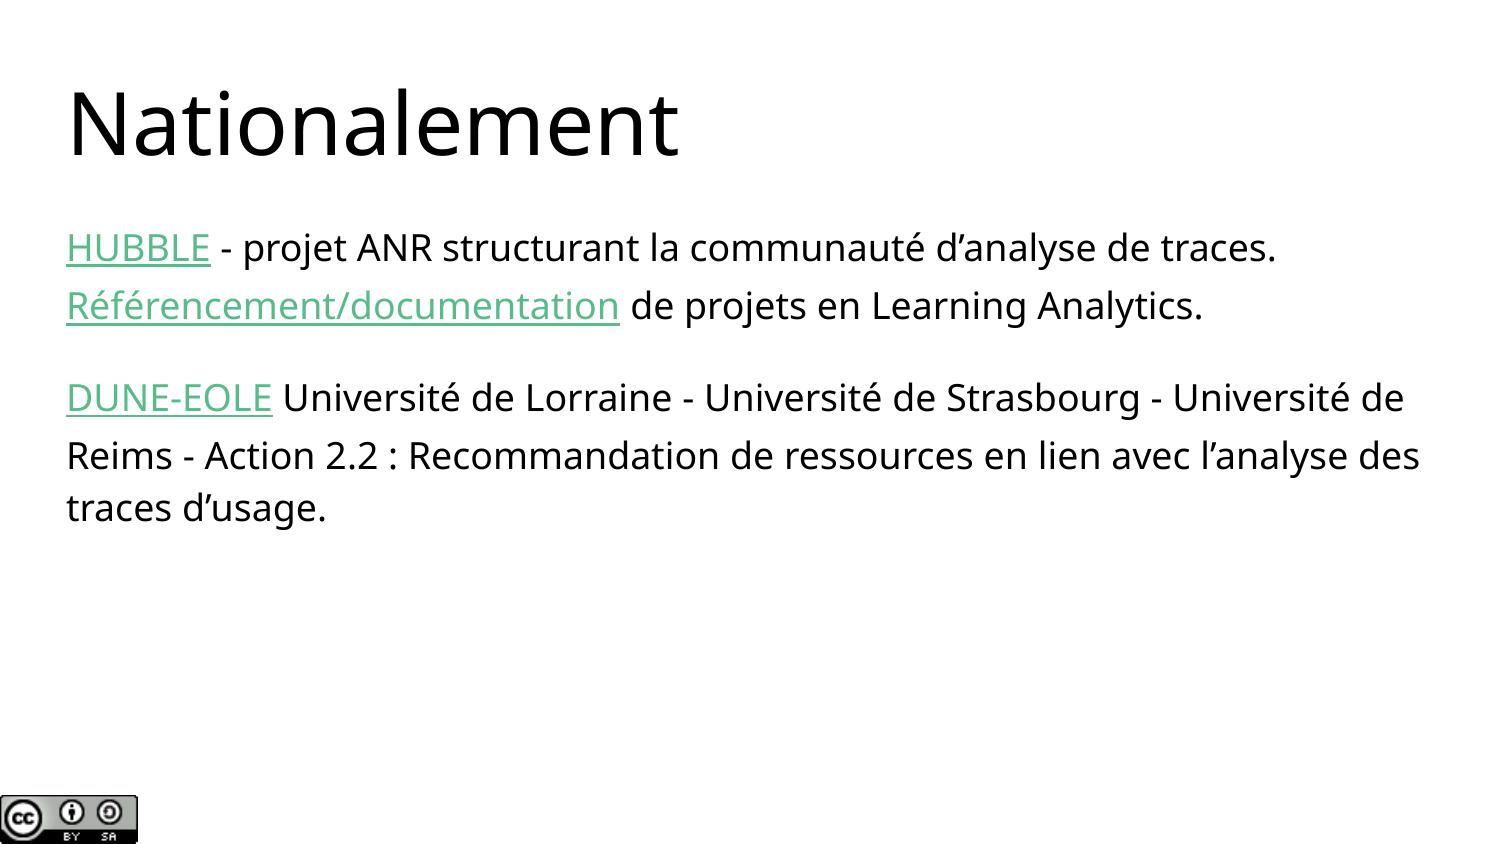

# Nationalement
HUBBLE - projet ANR structurant la communauté d’analyse de traces. Référencement/documentation de projets en Learning Analytics.
DUNE-EOLE Université de Lorraine - Université de Strasbourg - Université de Reims - Action 2.2 : Recommandation de ressources en lien avec l’analyse des traces d’usage.